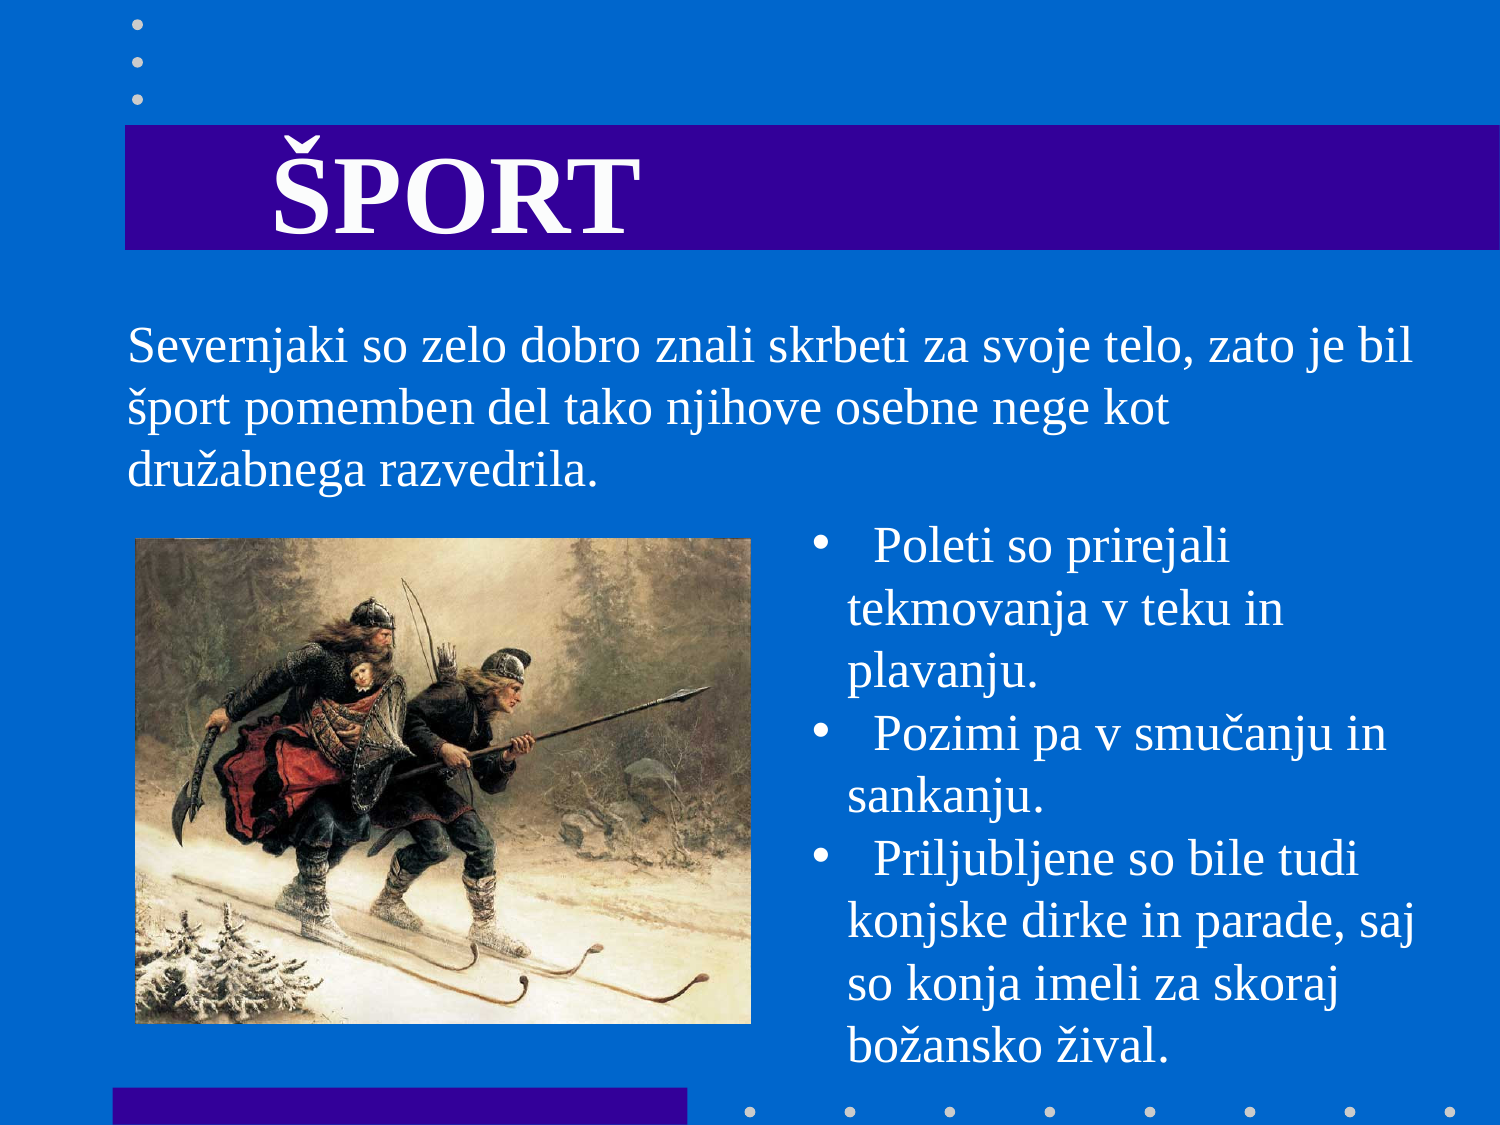

ŠPORT
Severnjaki so zelo dobro znali skrbeti za svoje telo, zato je bil šport pomemben del tako njihove osebne nege kot družabnega razvedrila.
 Poleti so prirejali tekmovanja v teku in plavanju.
 Pozimi pa v smučanju in sankanju.
 Priljubljene so bile tudi konjske dirke in parade, saj so konja imeli za skoraj božansko žival.